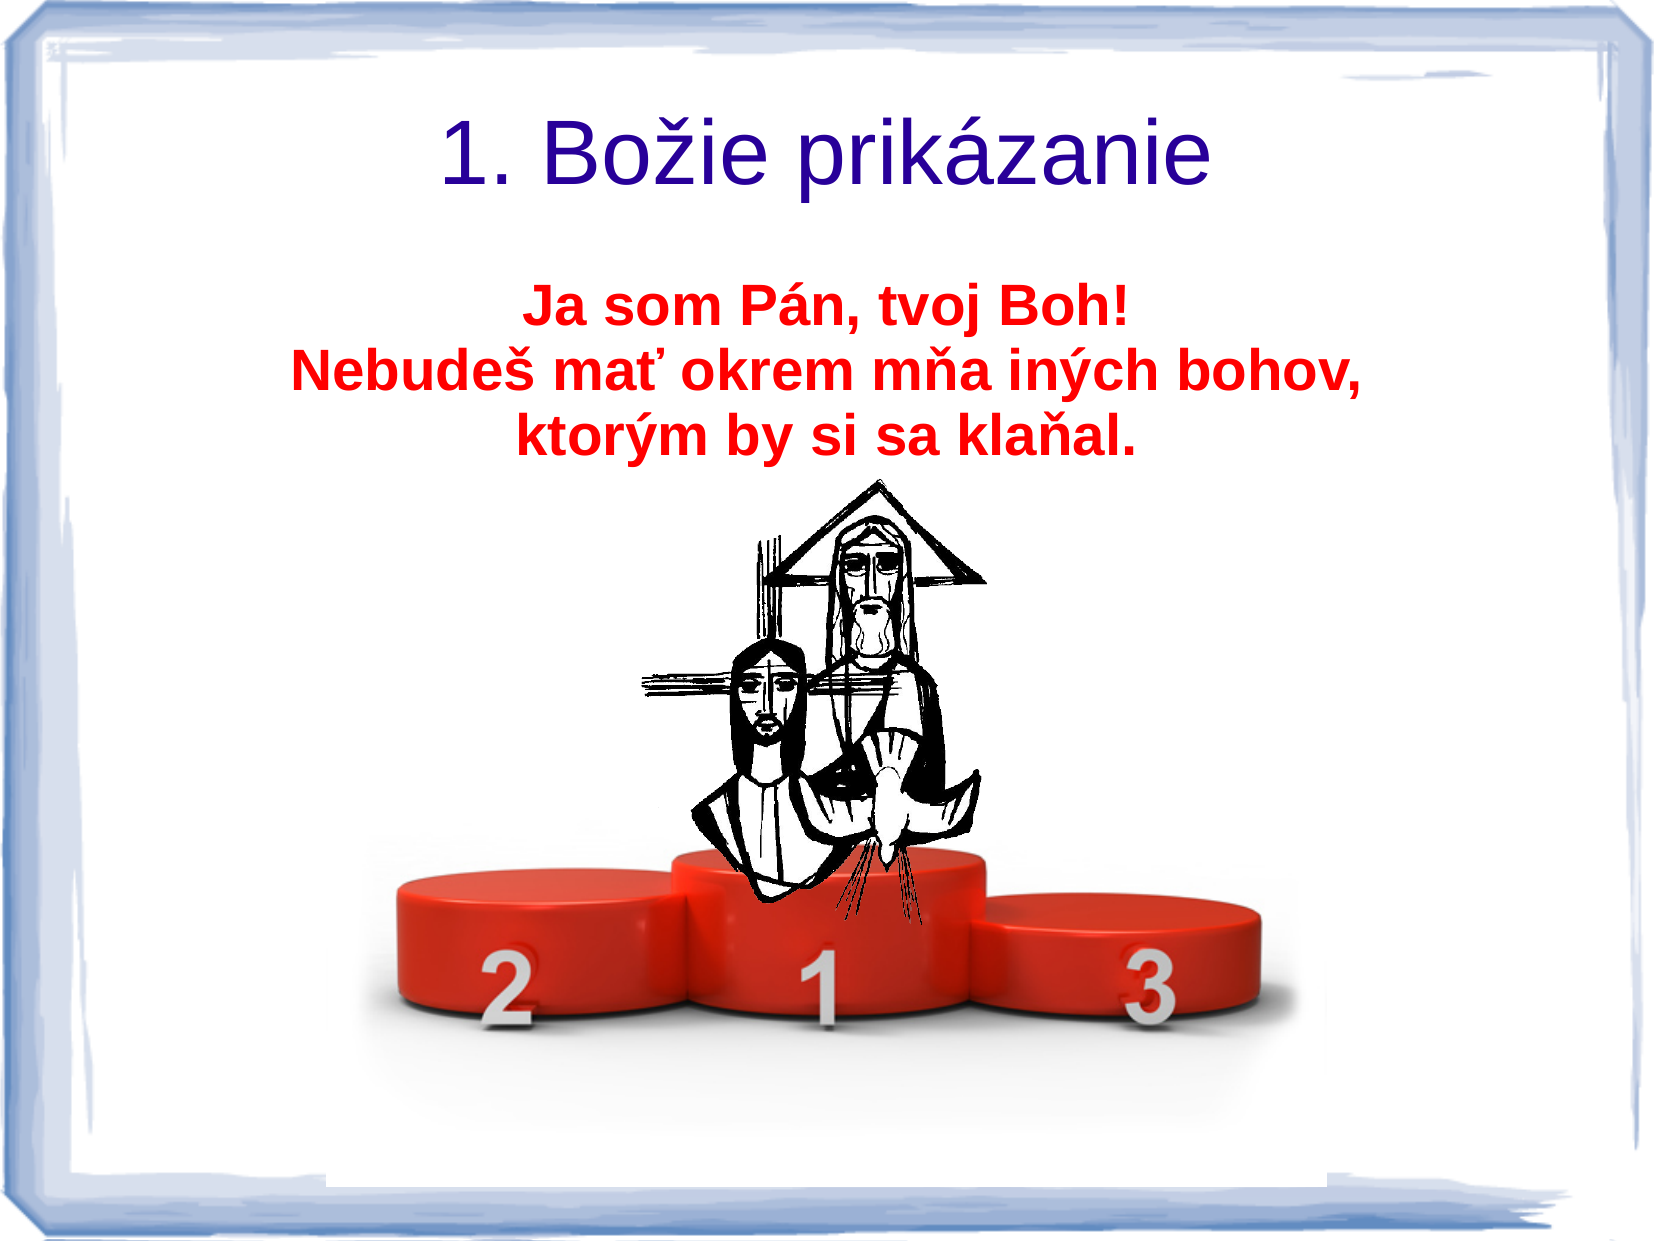

# 1. Božie prikázanie
Ja som Pán, tvoj Boh!
Nebudeš mať okrem mňa iných bohov,
ktorým by si sa klaňal.